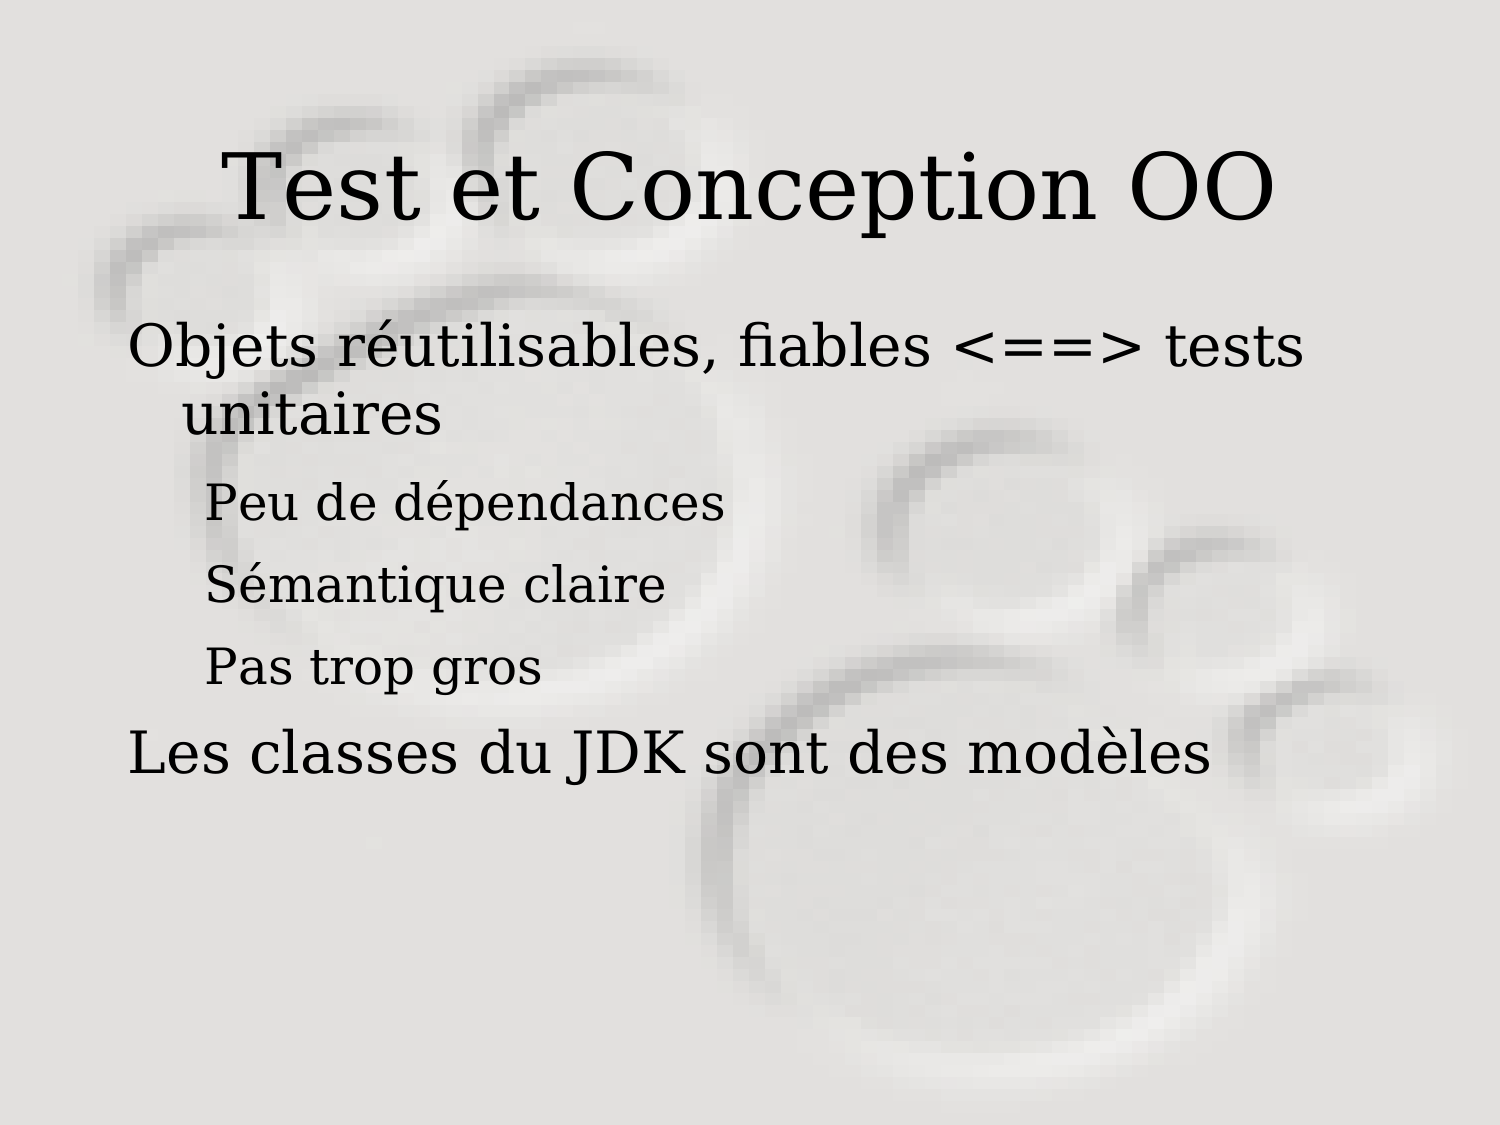

# Test et Conception OO
Objets réutilisables, fiables <==> tests unitaires
Peu de dépendances
Sémantique claire
Pas trop gros
Les classes du JDK sont des modèles